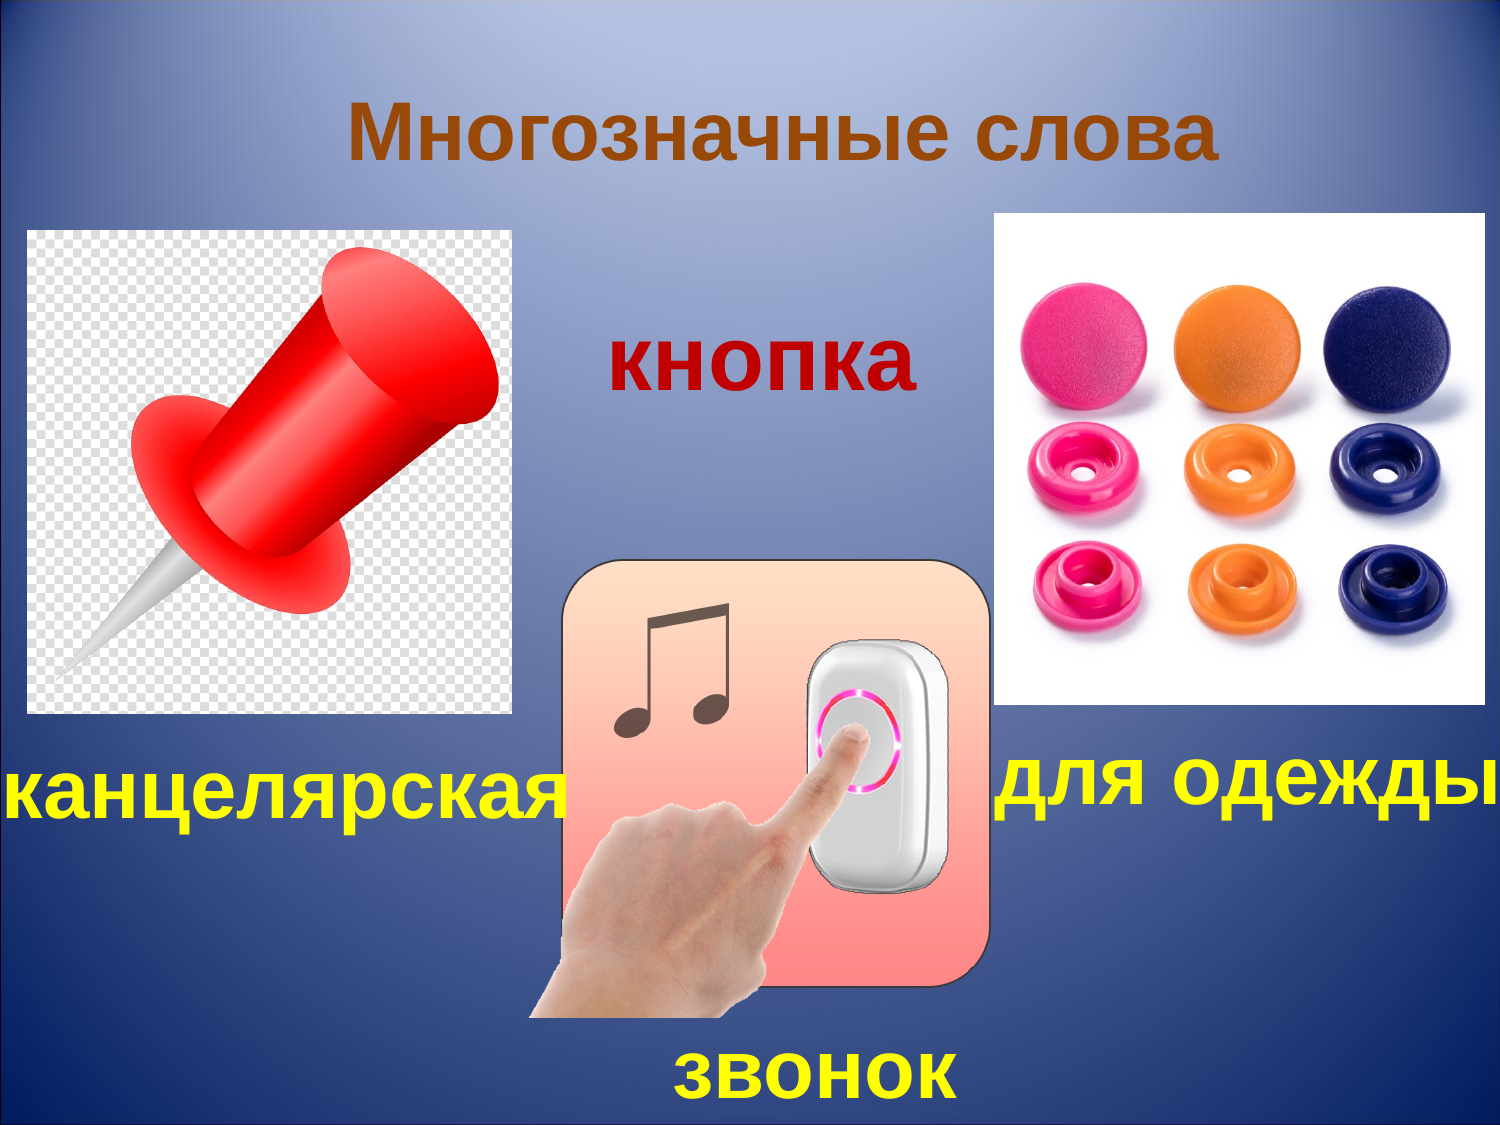

Многозначные слова
кнопка
для одежды
канцелярская
звонок